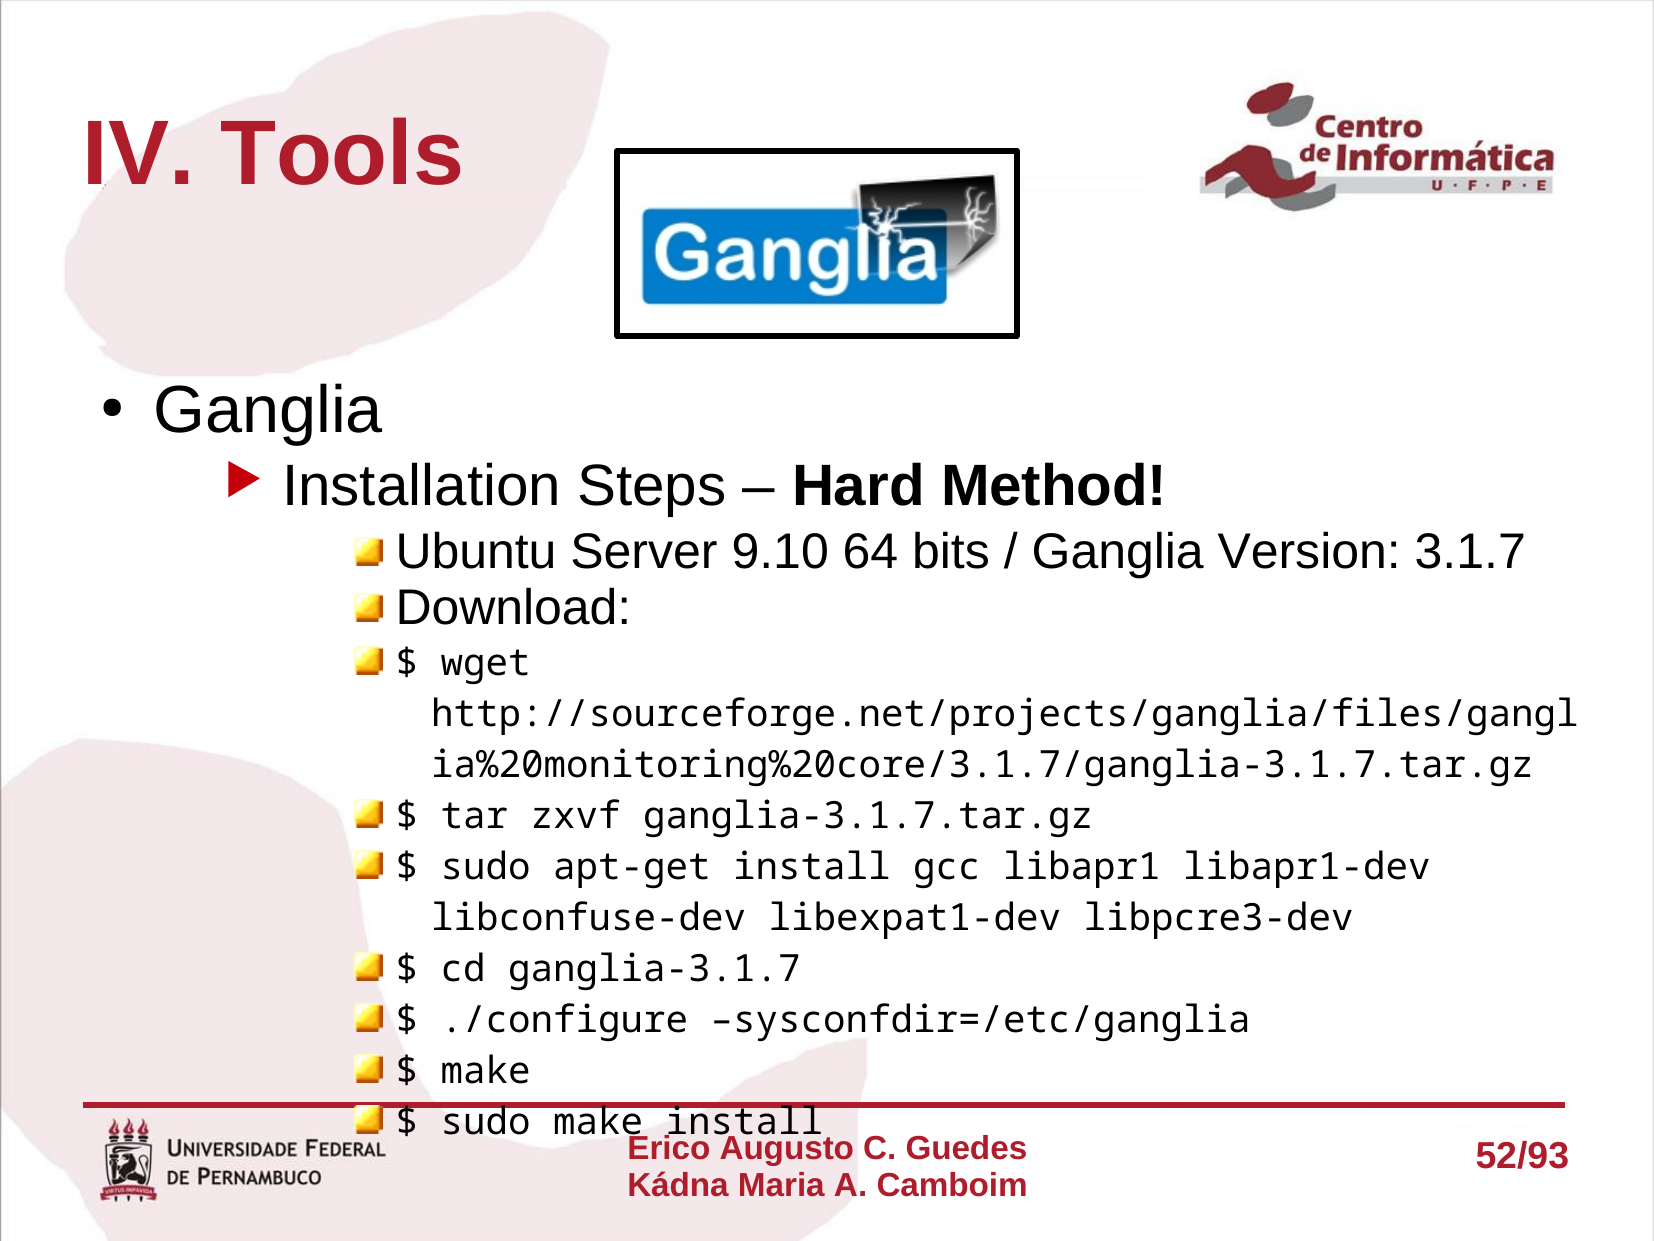

# IV. Tools
Ganglia
 Installation Steps – Hard Method!
Ubuntu Server 9.10 64 bits / Ganglia Version: 3.1.7
Download:
$ wget http://sourceforge.net/projects/ganglia/files/ganglia%20monitoring%20core/3.1.7/ganglia-3.1.7.tar.gz
$ tar zxvf ganglia-3.1.7.tar.gz
$ sudo apt-get install gcc libapr1 libapr1-dev libconfuse-dev libexpat1-dev libpcre3-dev
$ cd ganglia-3.1.7
$ ./configure –sysconfdir=/etc/ganglia
$ make
$ sudo make install